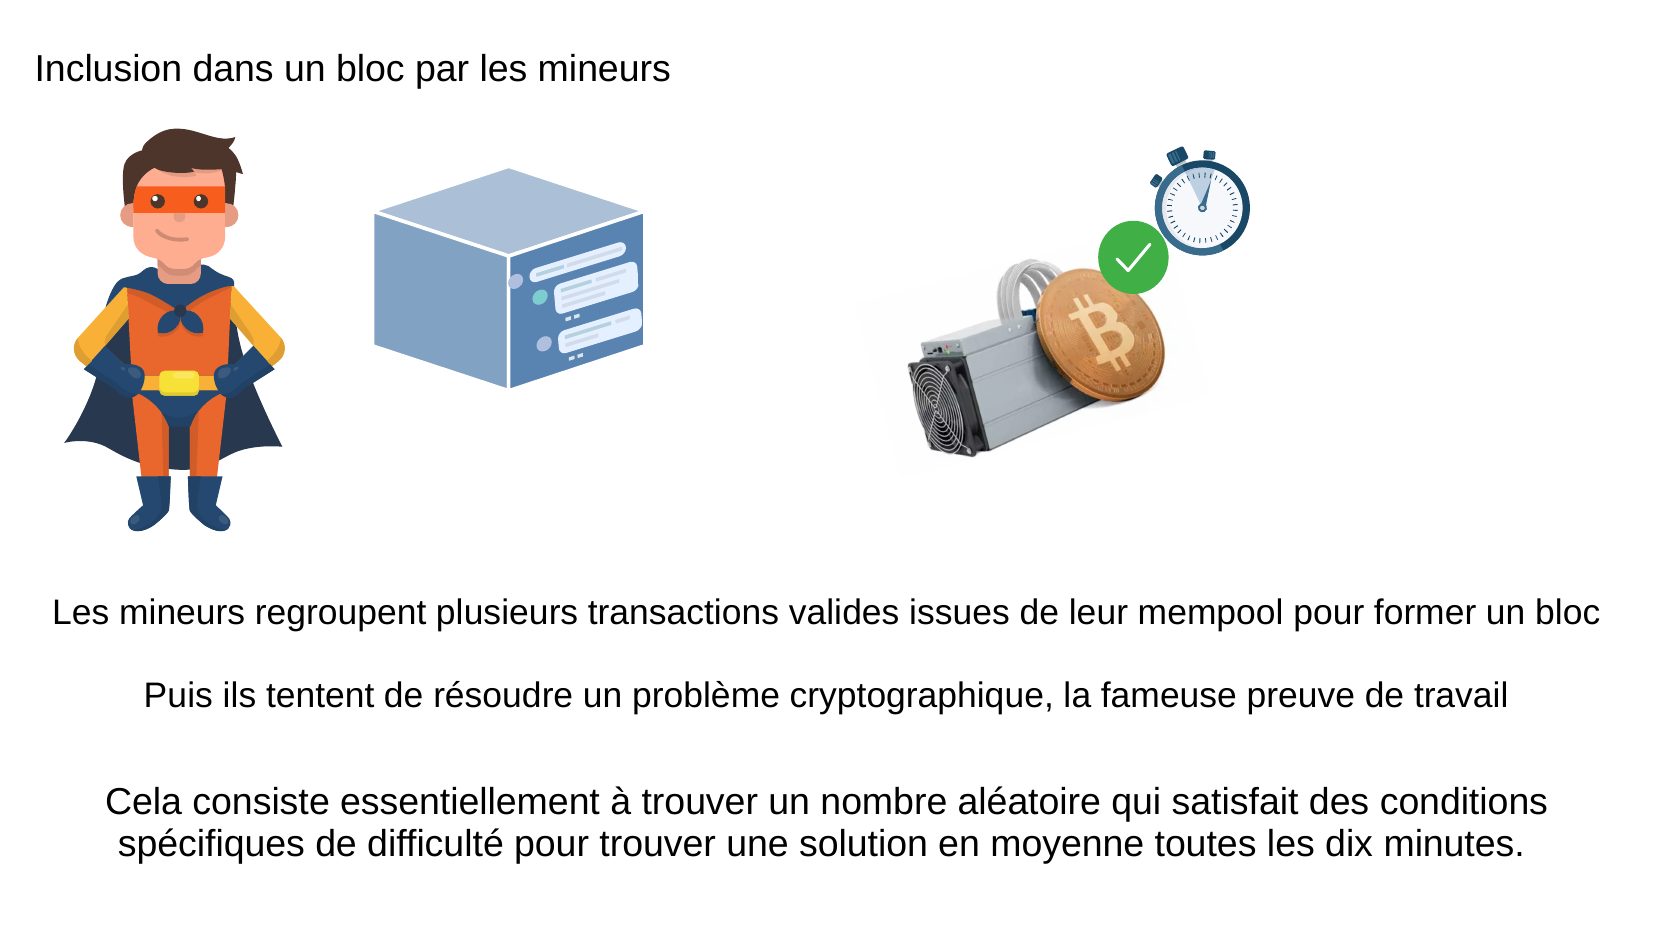

Inclusion dans un bloc par les mineurs
Les mineurs regroupent plusieurs transactions valides issues de leur mempool pour former un bloc
Puis ils tentent de résoudre un problème cryptographique, la fameuse preuve de travail
Cela consiste essentiellement à trouver un nombre aléatoire qui satisfait des conditions spécifiques de difficulté pour trouver une solution en moyenne toutes les dix minutes.